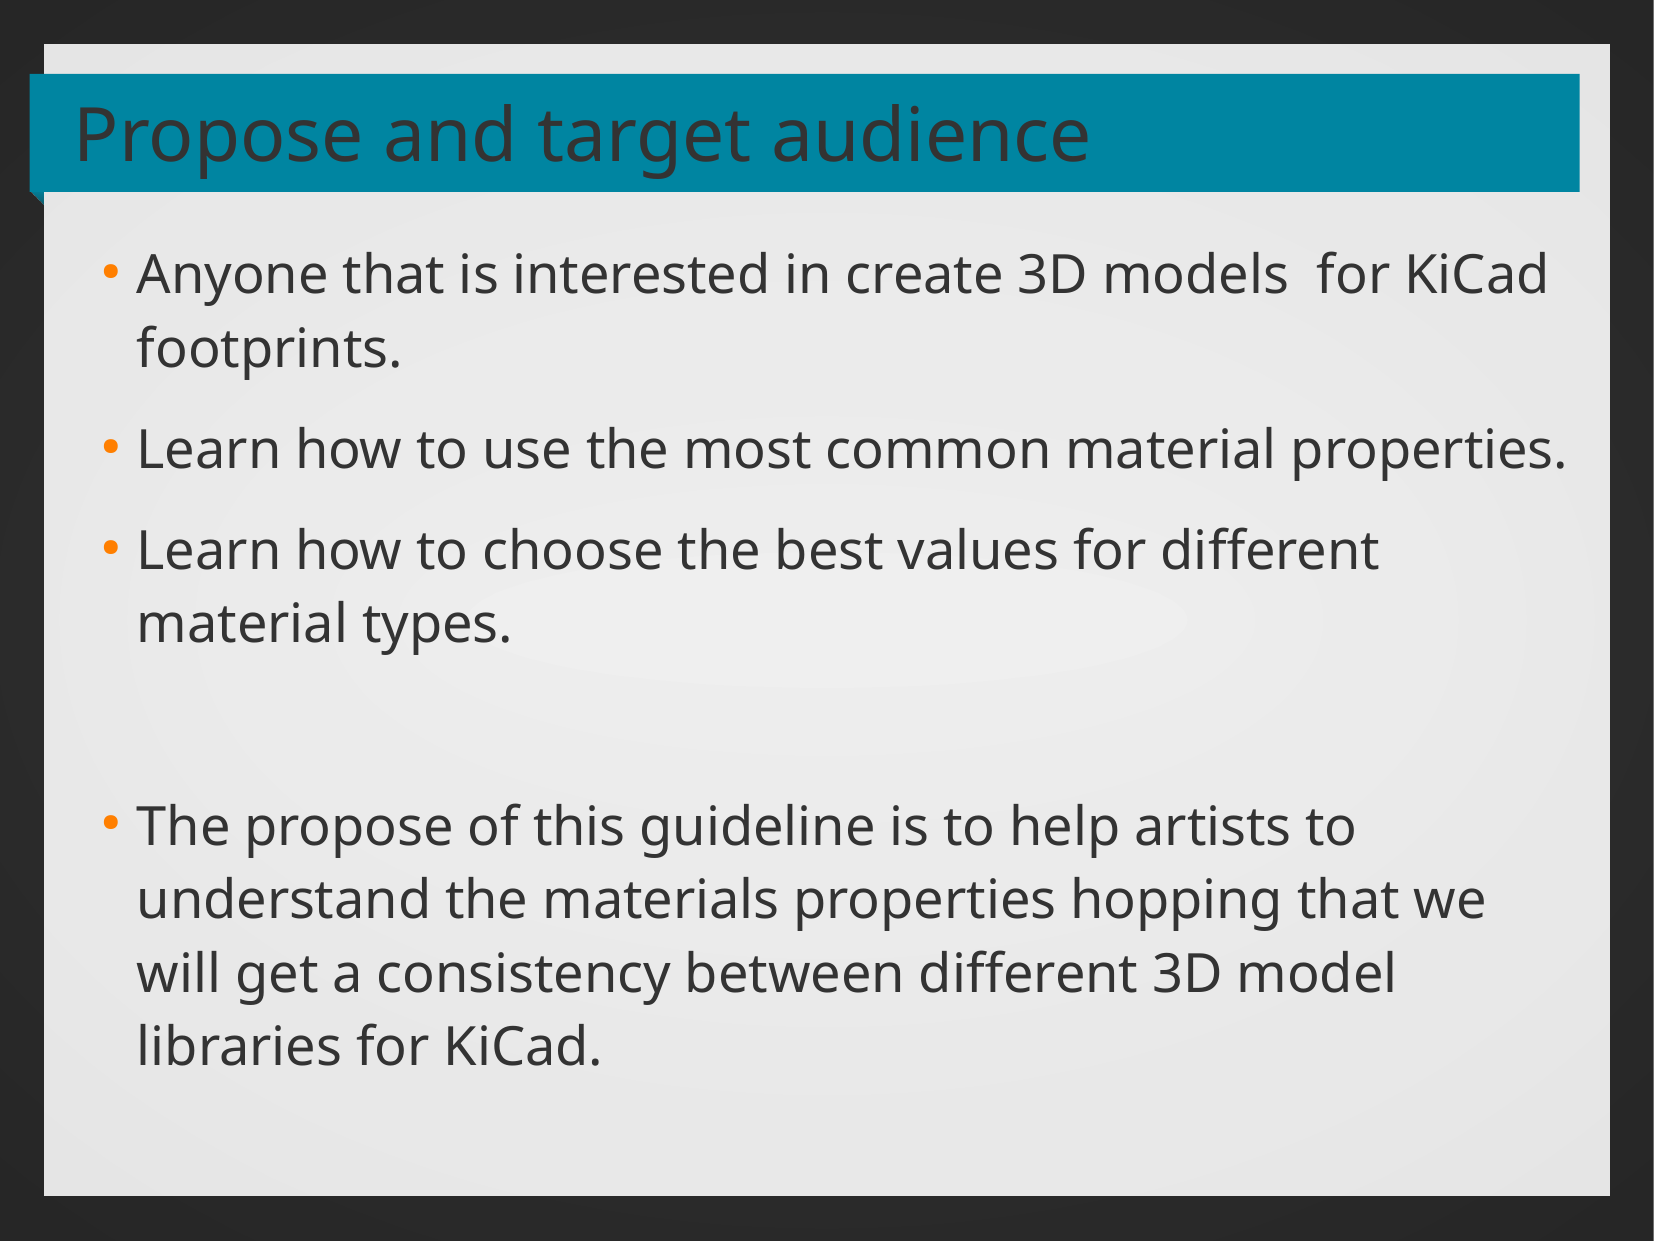

# Propose and target audience
Anyone that is interested in create 3D models for KiCad footprints.
Learn how to use the most common material properties.
Learn how to choose the best values for different material types.
The propose of this guideline is to help artists to understand the materials properties hopping that we will get a consistency between different 3D model libraries for KiCad.